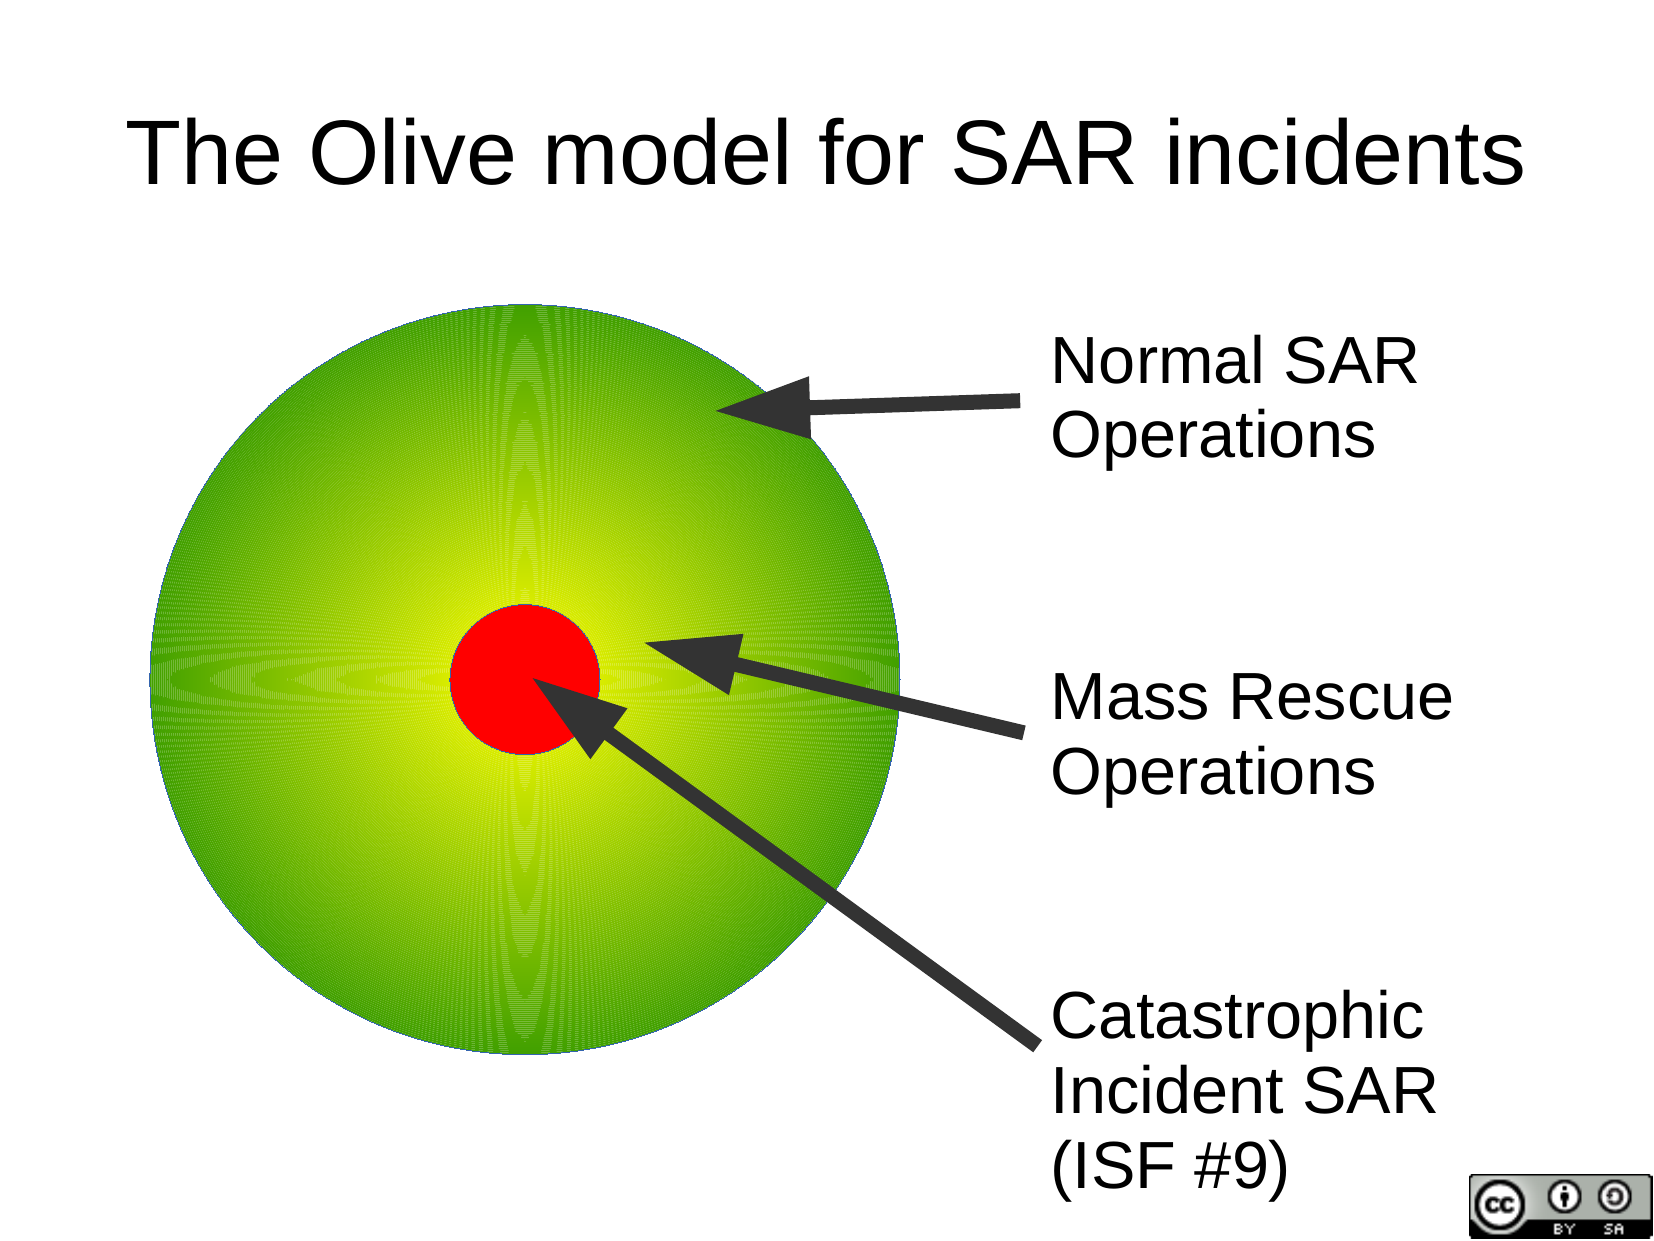

# The Olive model for SAR incidents
Normal SAR
Operations
Mass Rescue
Operations
Catastrophic
Incident SAR
(ISF #9)